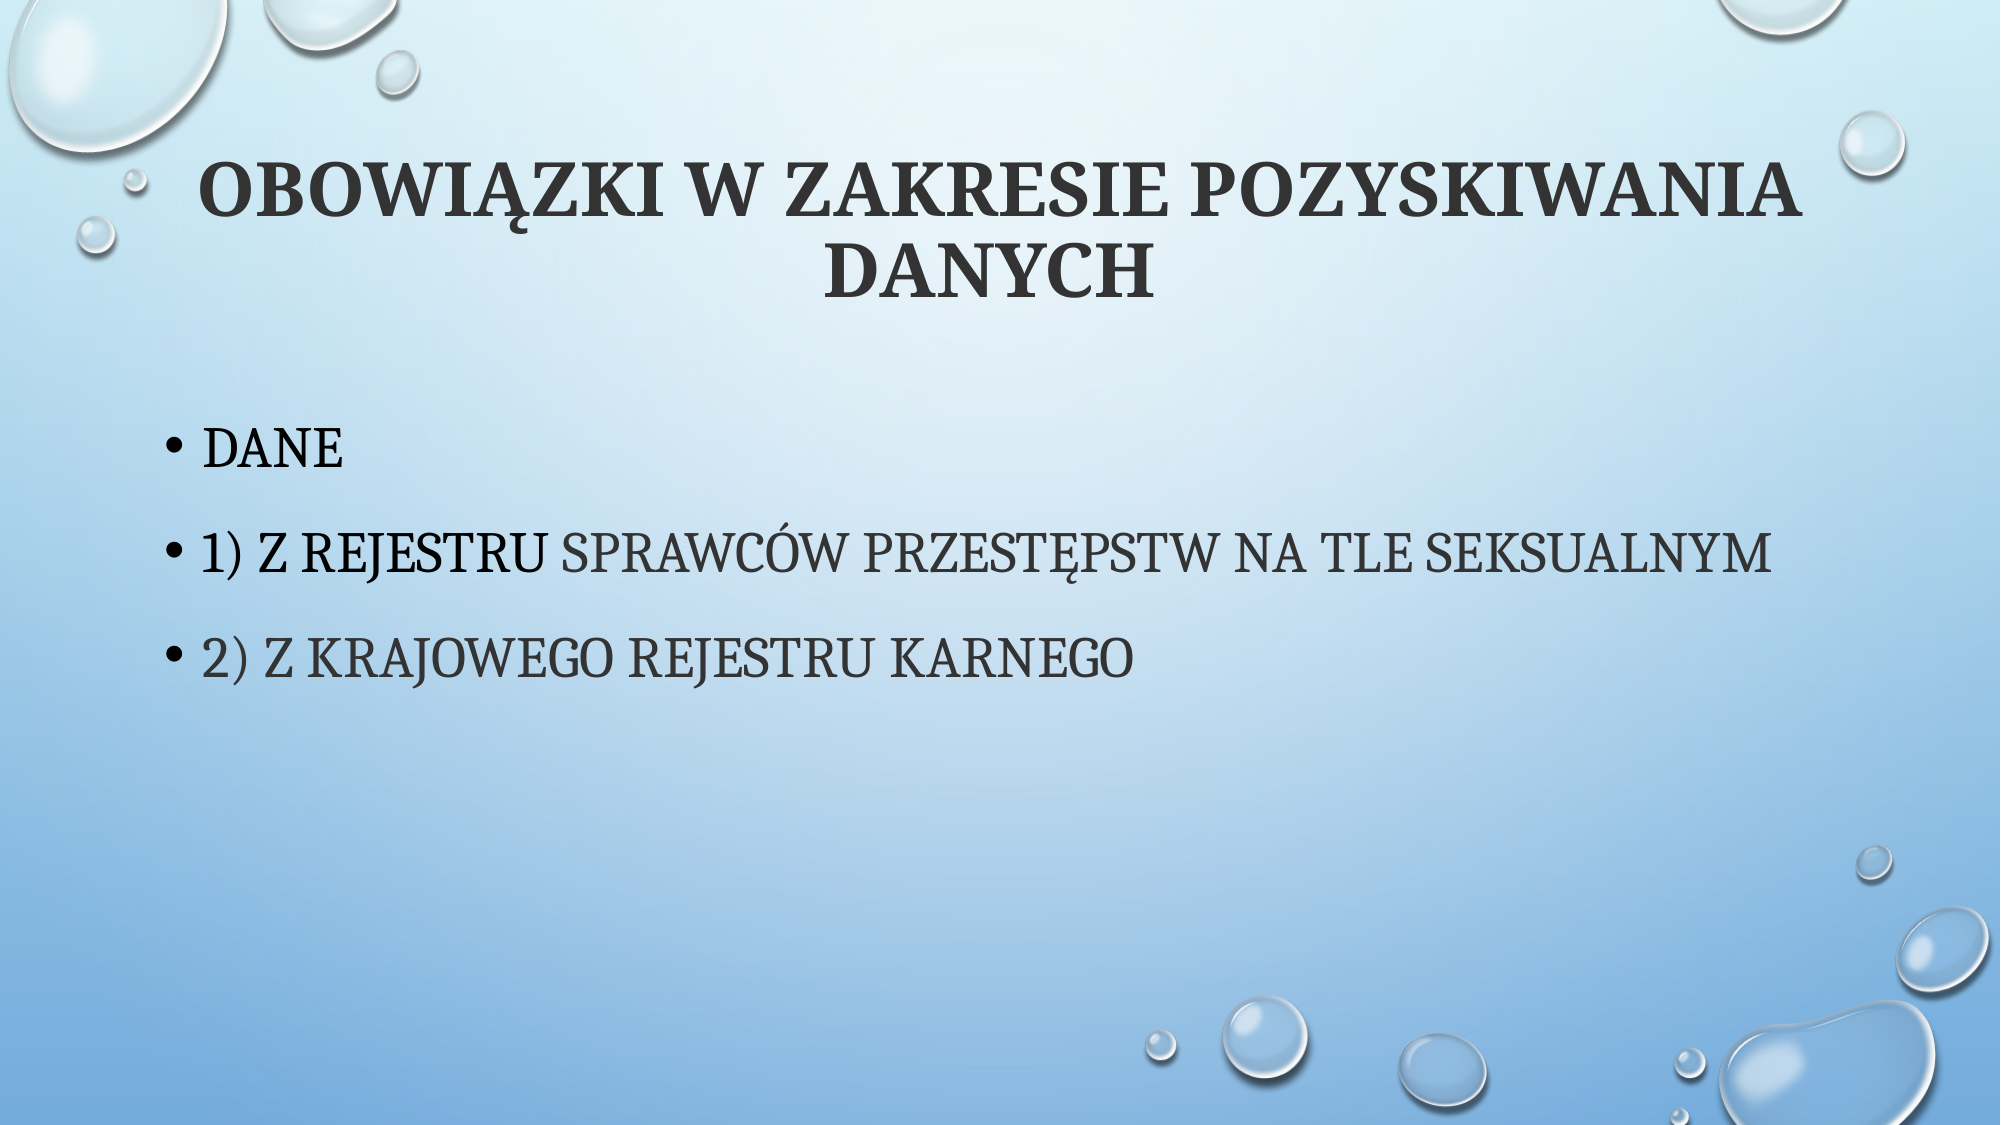

# obowiązki w zakresie pozyskiwania danych
Dane
1) z rejestru Sprawców Przestępstw na Tle Seksualnym
2) z krajowego rejestru karnego